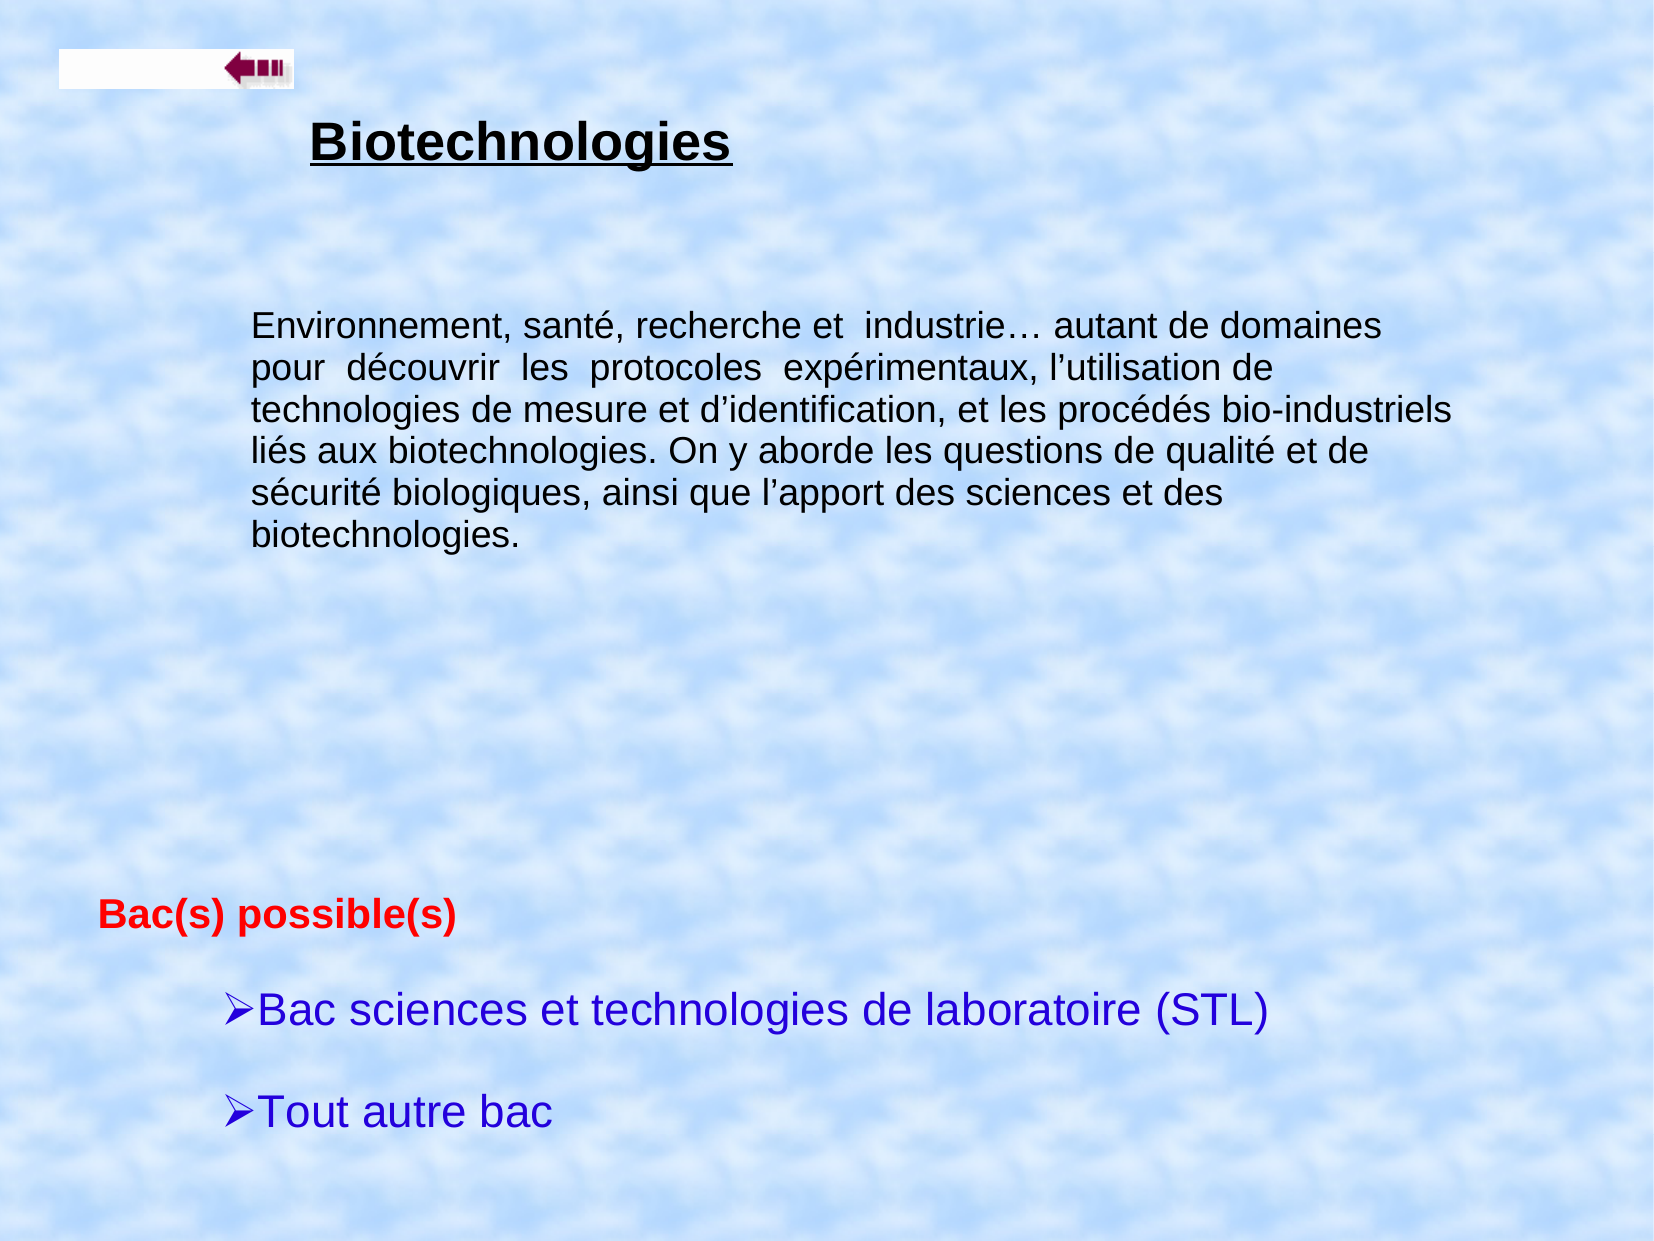

Biotechnologies
Environnement, santé, recherche et industrie… autant de domaines pour découvrir les protocoles expérimentaux, l’utilisation de technologies de mesure et d’identification, et les procédés bio-industriels liés aux biotechnologies. On y aborde les questions de qualité et de sécurité biologiques, ainsi que l’apport des sciences et des biotechnologies.
Bac(s) possible(s)
Bac sciences et technologies de laboratoire (STL)
Tout autre bac